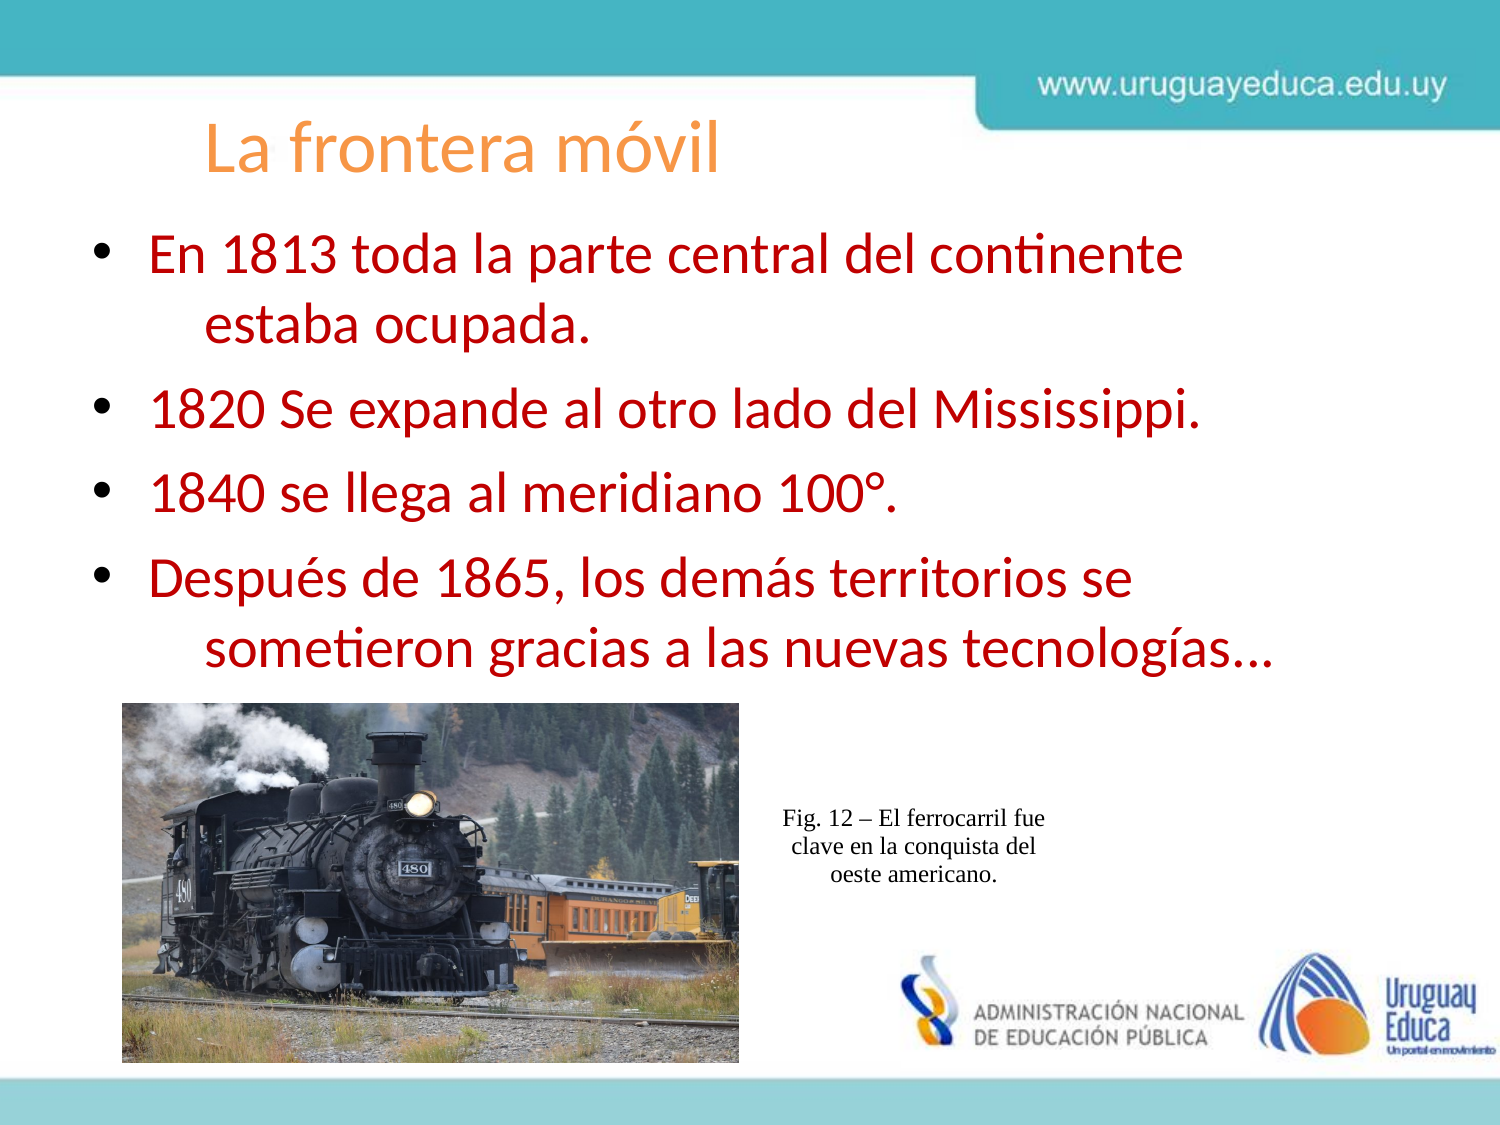

# La frontera móvil
En 1813 toda la parte central del continente estaba ocupada.
1820 Se expande al otro lado del Mississippi.
1840 se llega al meridiano 100°.
Después de 1865, los demás territorios se sometieron gracias a las nuevas tecnologías...
Fig. 12 – El ferrocarril fue clave en la conquista del oeste americano.